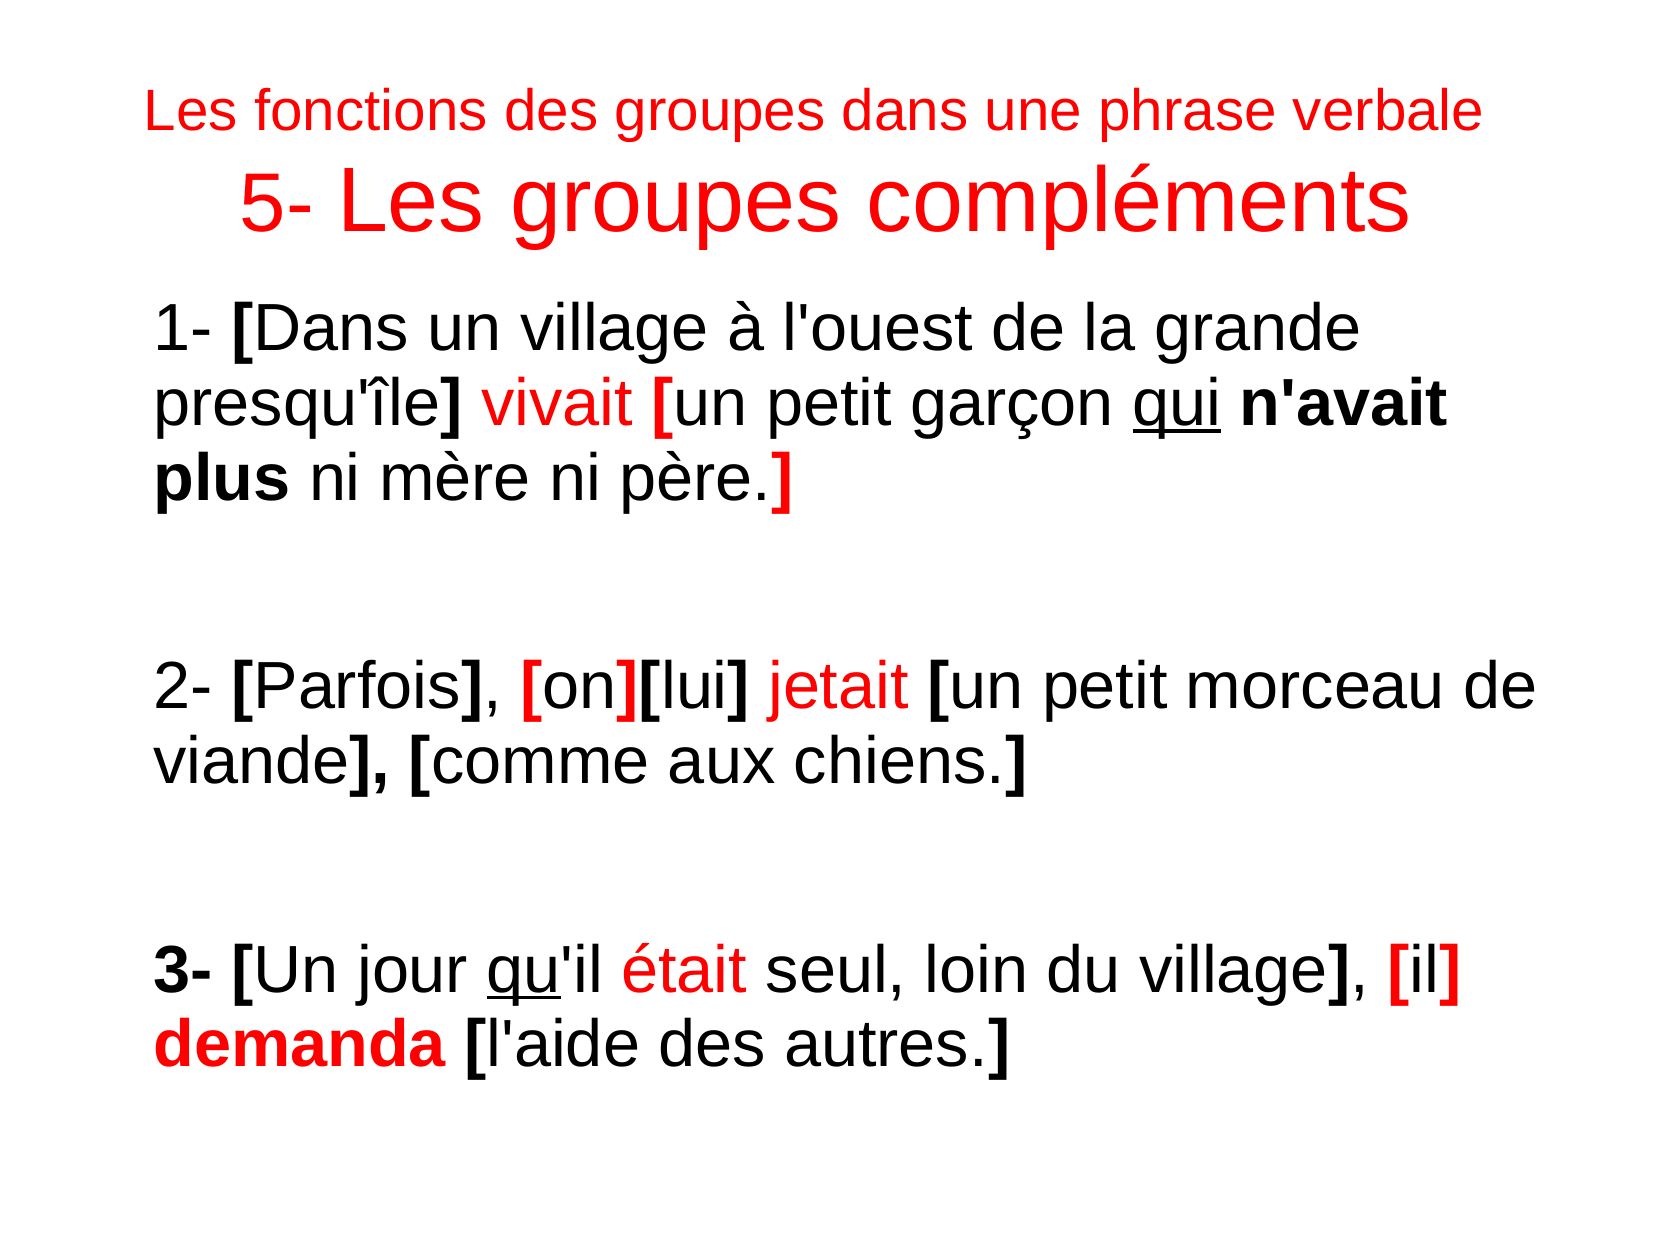

# Les fonctions des groupes dans une phrase verbale 5- Les groupes compléments
1- [Dans un village à l'ouest de la grande presqu'île] vivait [un petit garçon qui n'avait plus ni mère ni père.]
2- [Parfois], [on][lui] jetait [un petit morceau de viande], [comme aux chiens.]
3- [Un jour qu'il était seul, loin du village], [il] demanda [l'aide des autres.]